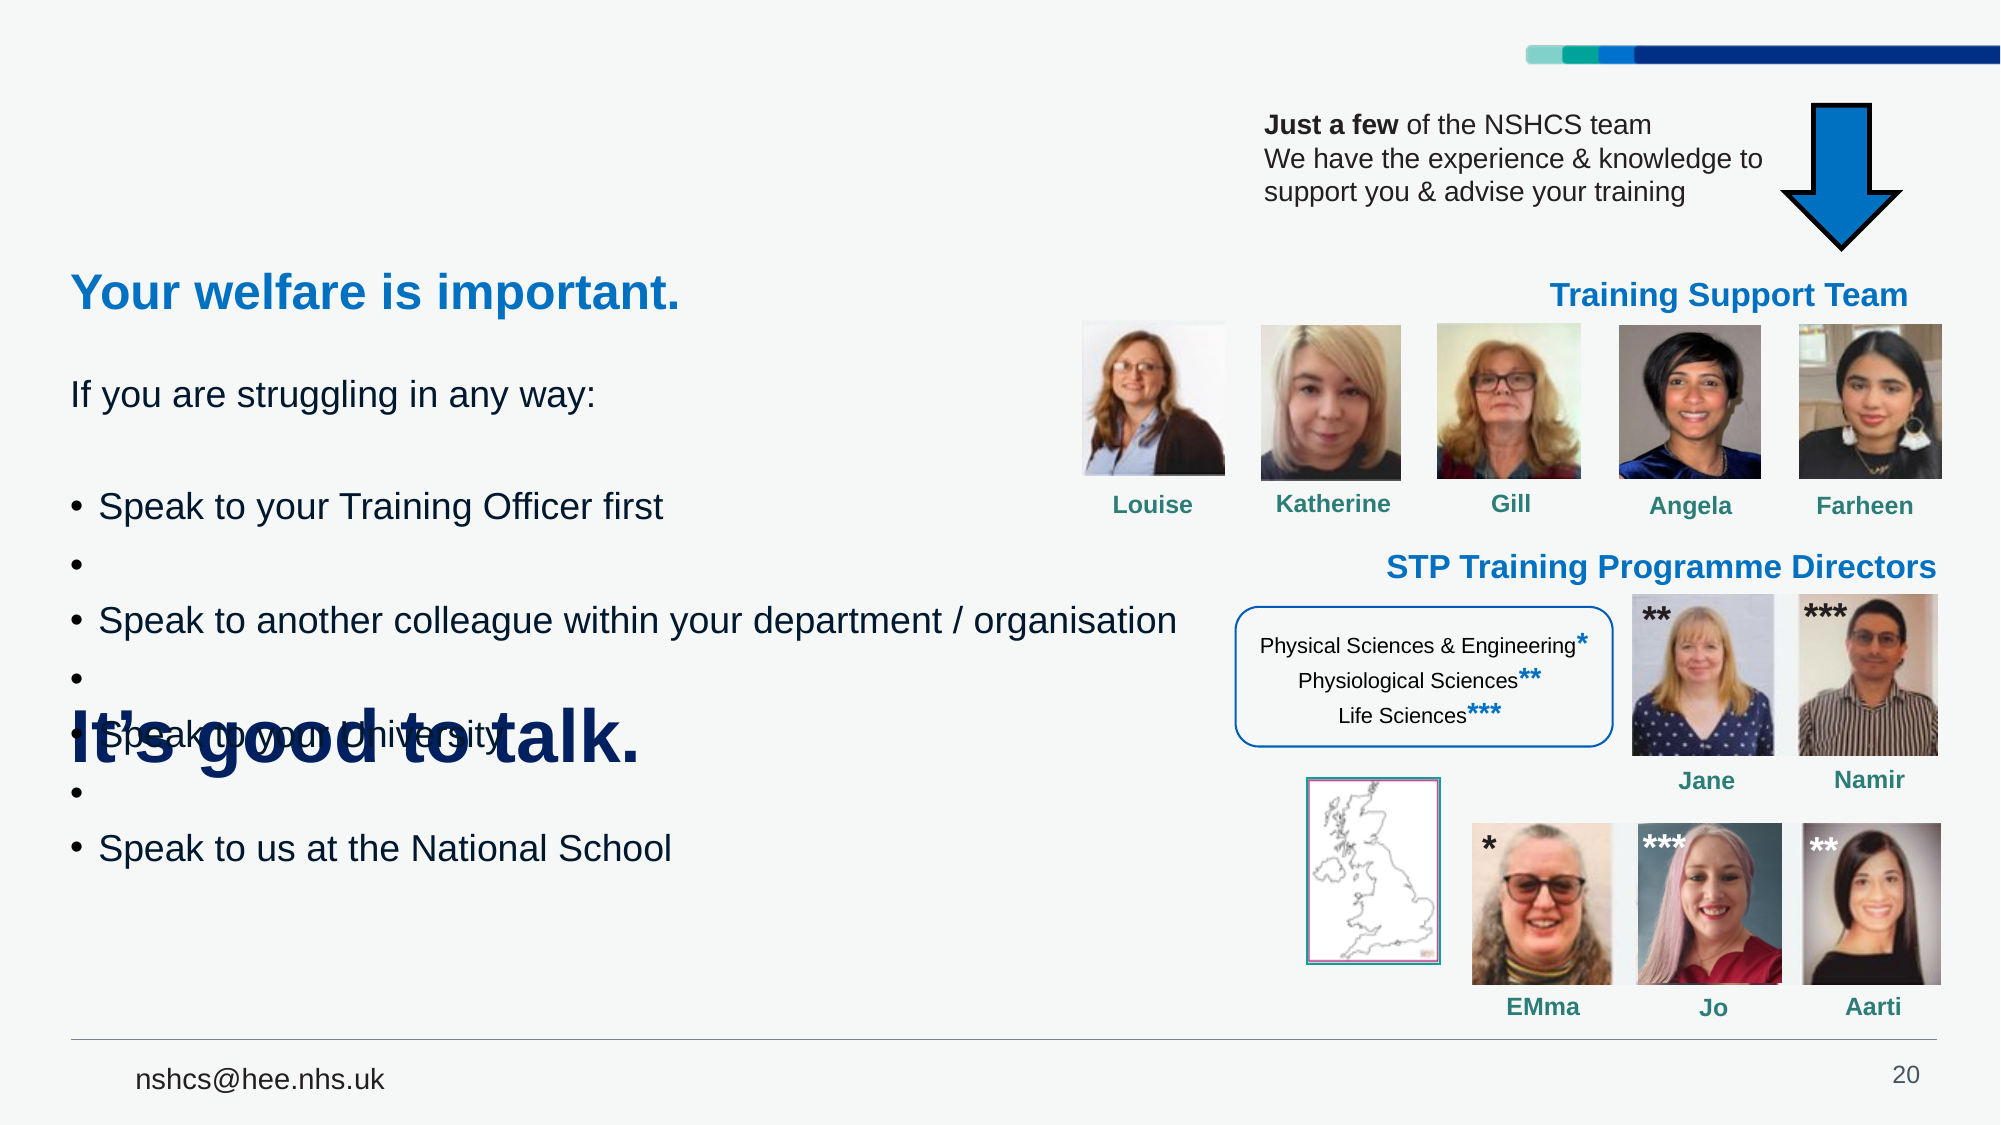

Just a few of the NSHCS team
We have the experience & knowledge to support you & advise your training
Your welfare is important.
If you are struggling in any way:
Speak to your Training Officer first
Speak to another colleague within your department / organisation
Speak to your University
Speak to us at the National School
Training Support Team
Katherine
Gill
Louise
Angela
Farheen
# It’s good to talk.
STP Training Programme Directors
***
**
Physical Sciences & Engineering* Physiological Sciences**
Life Sciences***
Namir
Jane
***
*
**
EMma
Aarti
Jo
nshcs@hee.nhs.uk